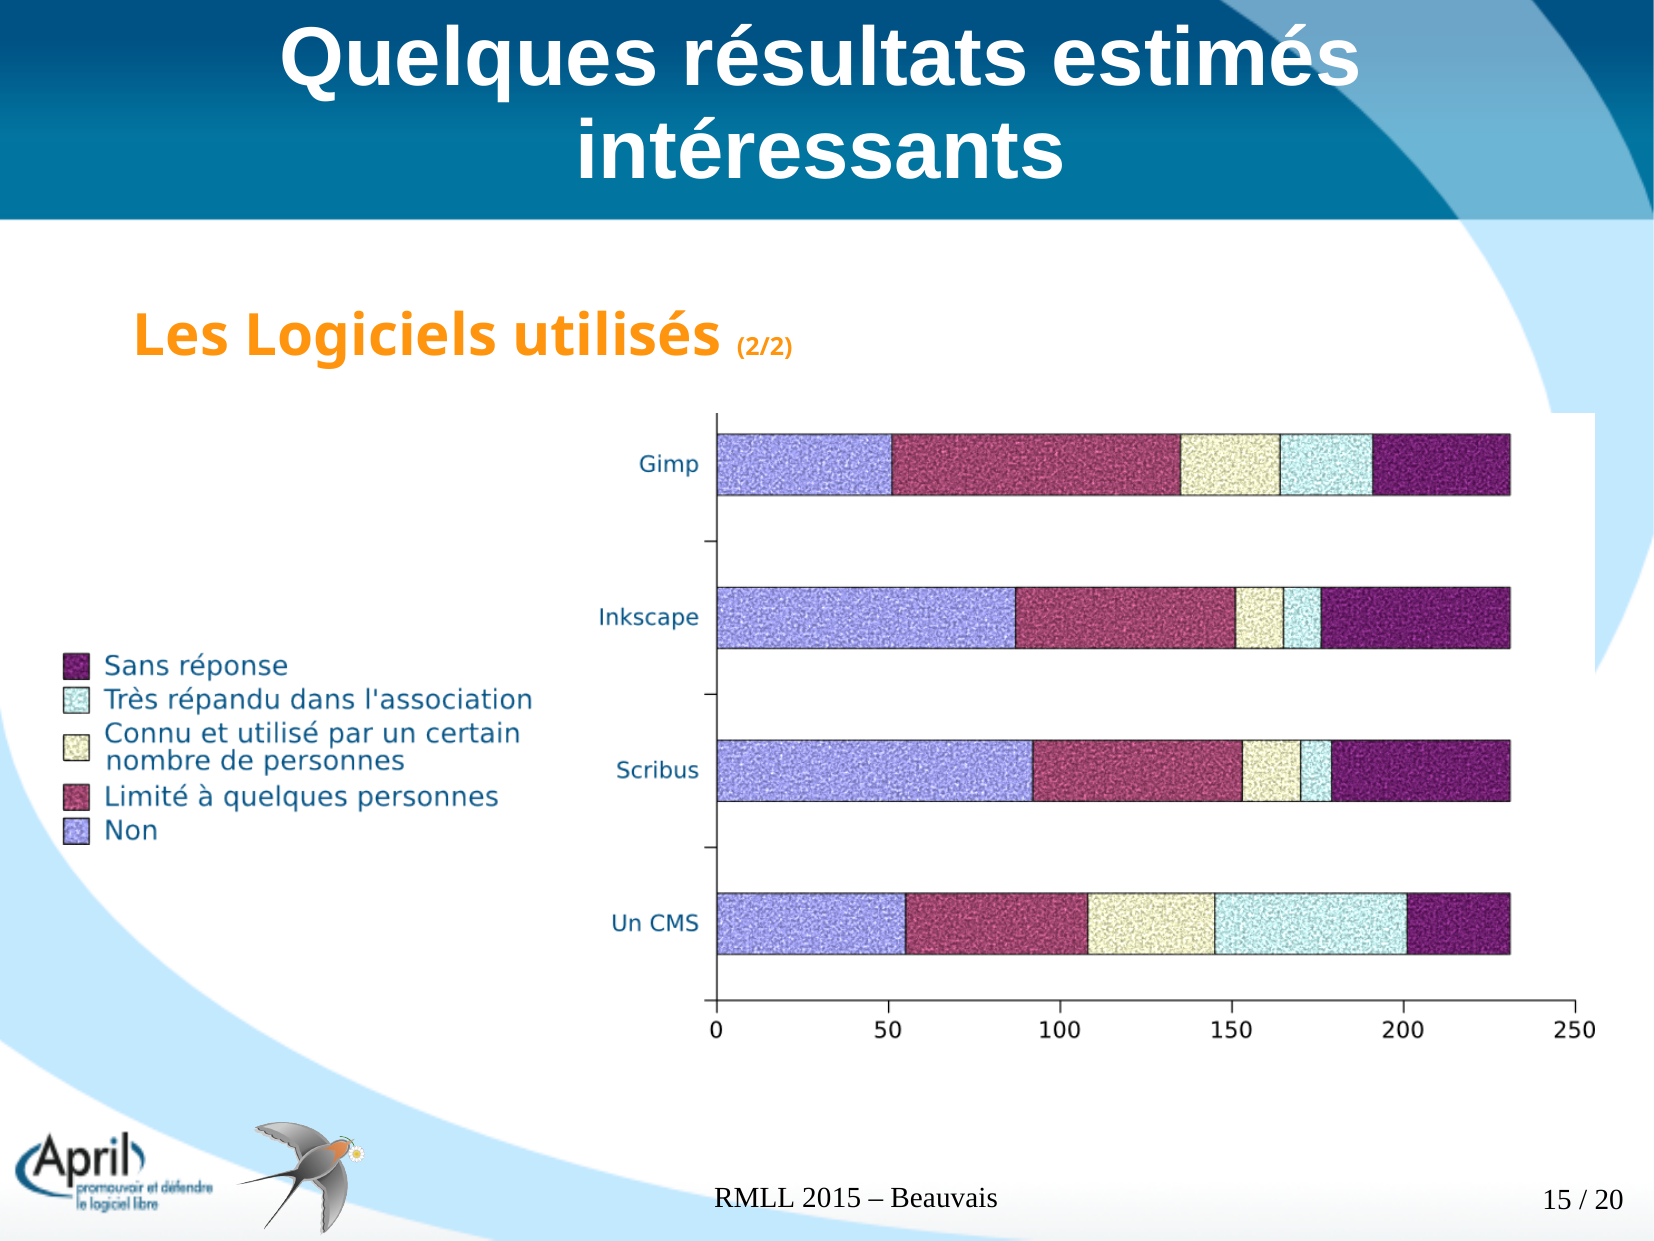

# Quelques résultats estimés intéressants
Les Logiciels utilisés (2/2)
15